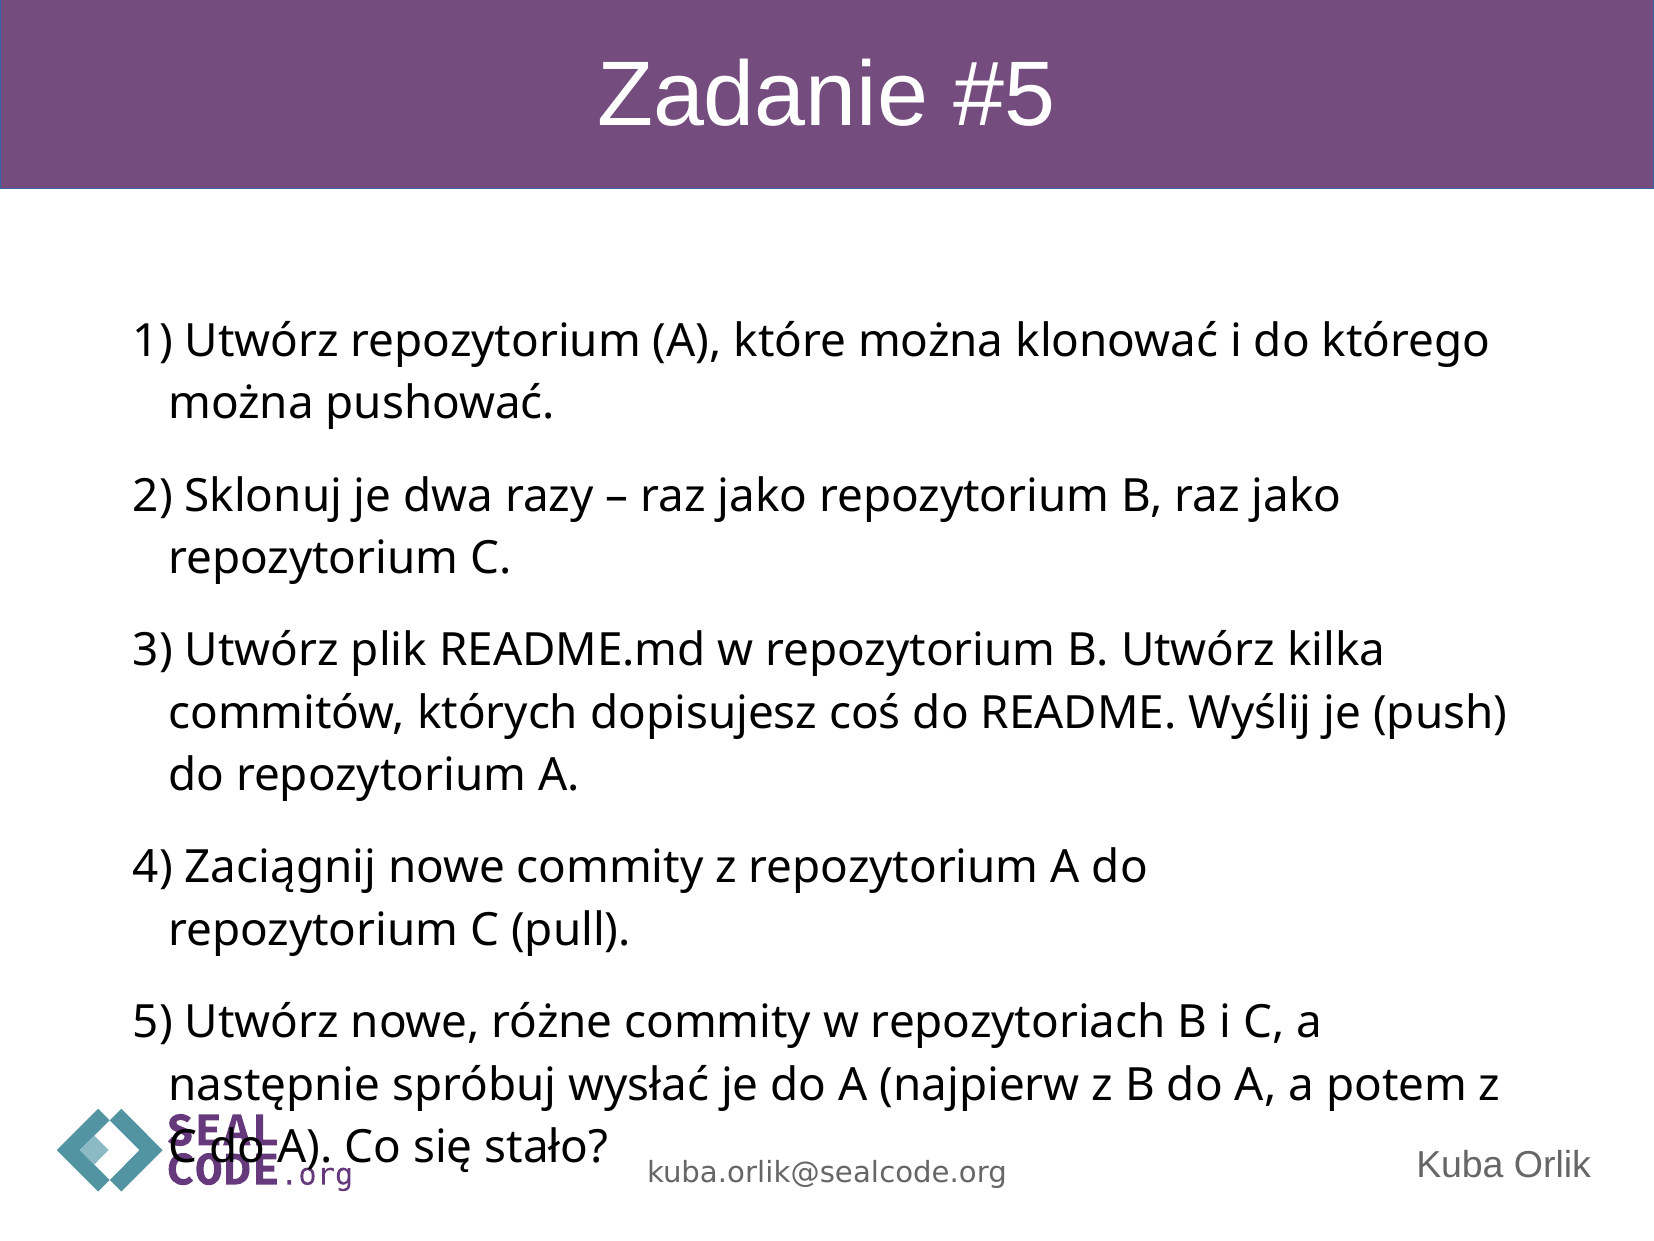

# Zadanie #5
 Utwórz repozytorium (A), które można klonować i do którego można pushować.
 Sklonuj je dwa razy – raz jako repozytorium B, raz jako repozytorium C.
 Utwórz plik README.md w repozytorium B. Utwórz kilka commitów, których dopisujesz coś do README. Wyślij je (push) do repozytorium A.
 Zaciągnij nowe commity z repozytorium A do repozytorium C (pull).
 Utwórz nowe, różne commity w repozytoriach B i C, a następnie spróbuj wysłać je do A (najpierw z B do A, a potem z C do A). Co się stało?